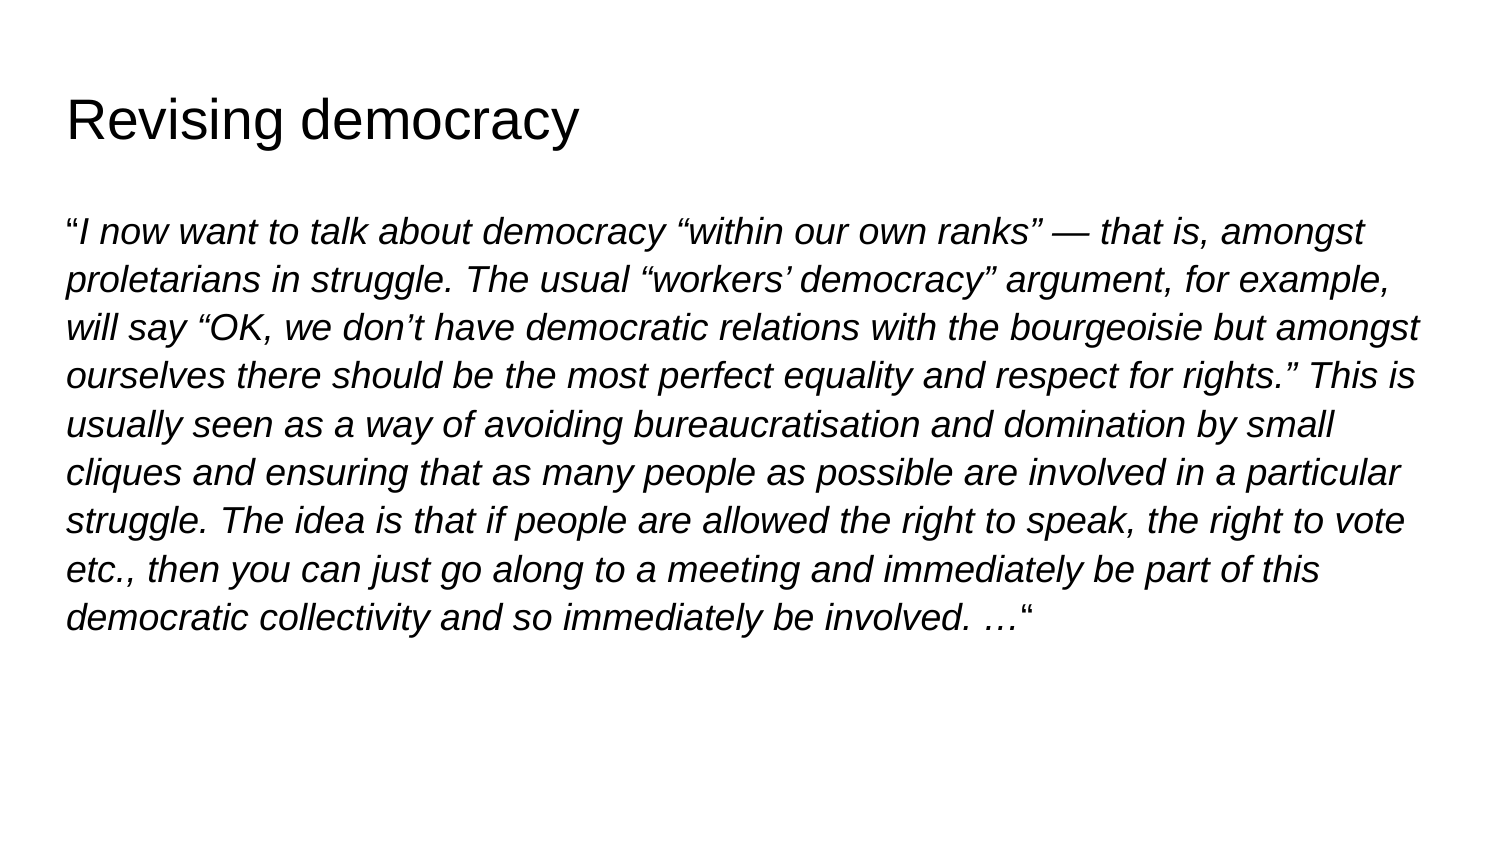

# Revising democracy
“I now want to talk about democracy “within our own ranks” — that is, amongst proletarians in struggle. The usual “workers’ democracy” argument, for example, will say “OK, we don’t have democratic relations with the bourgeoisie but amongst ourselves there should be the most perfect equality and respect for rights.” This is usually seen as a way of avoiding bureaucratisation and domination by small cliques and ensuring that as many people as possible are involved in a particular struggle. The idea is that if people are allowed the right to speak, the right to vote etc., then you can just go along to a meeting and immediately be part of this democratic collectivity and so immediately be involved. …“